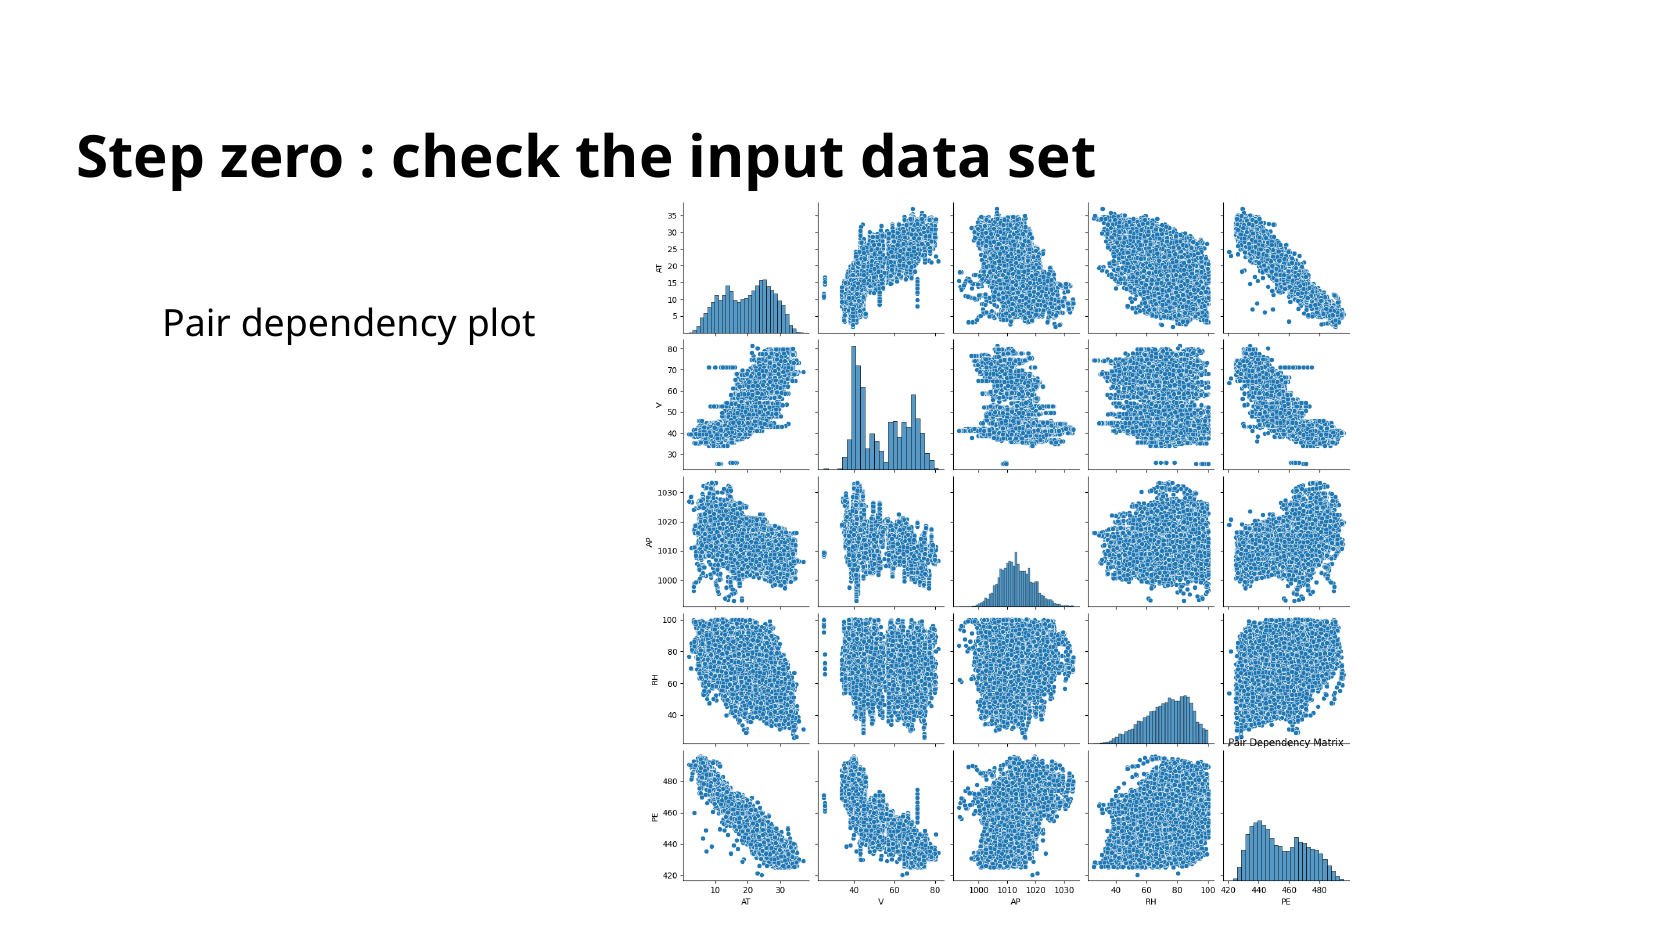

# Step zero : check the input data set
Pair dependency plot